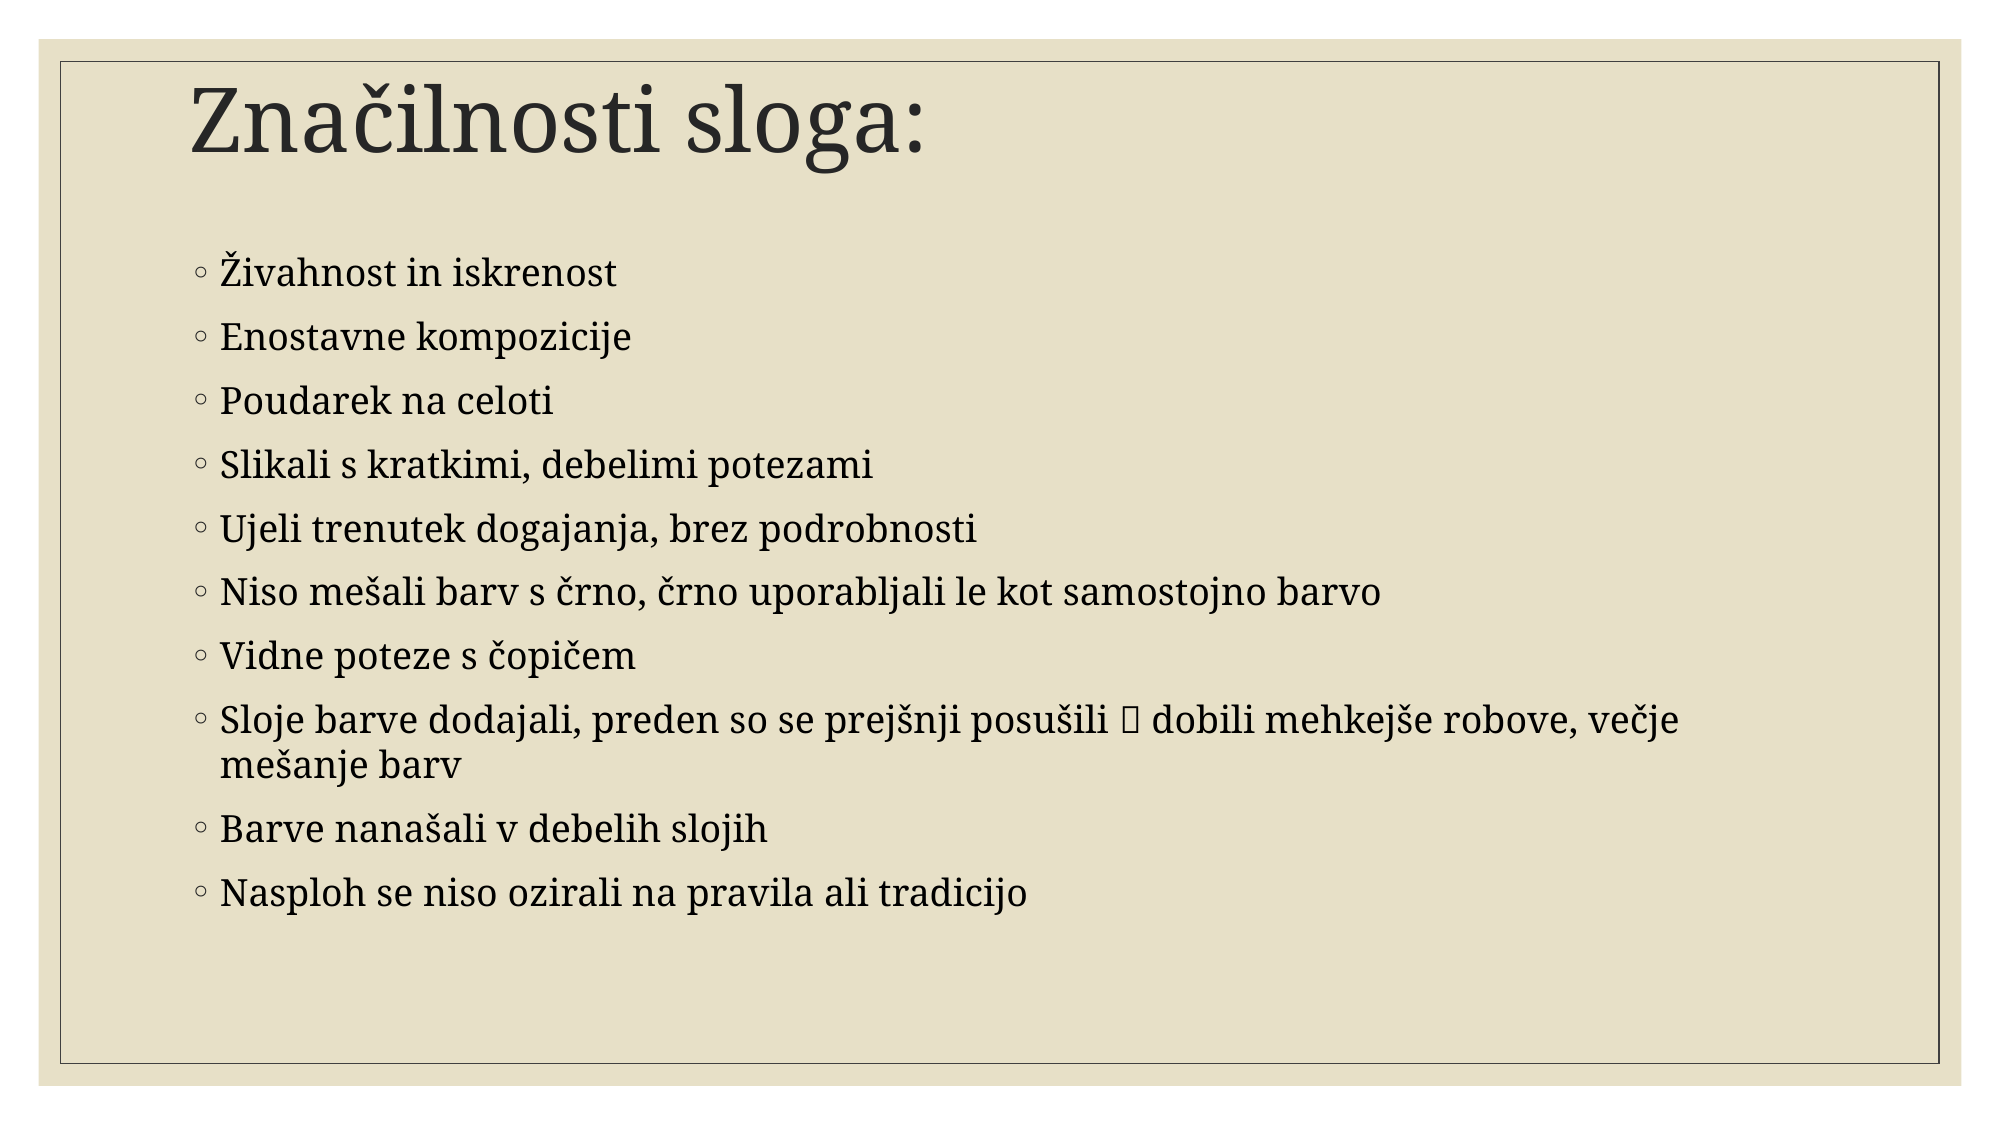

# Značilnosti sloga:
Živahnost in iskrenost
Enostavne kompozicije
Poudarek na celoti
Slikali s kratkimi, debelimi potezami
Ujeli trenutek dogajanja, brez podrobnosti
Niso mešali barv s črno, črno uporabljali le kot samostojno barvo
Vidne poteze s čopičem
Sloje barve dodajali, preden so se prejšnji posušili  dobili mehkejše robove, večje mešanje barv
Barve nanašali v debelih slojih
Nasploh se niso ozirali na pravila ali tradicijo